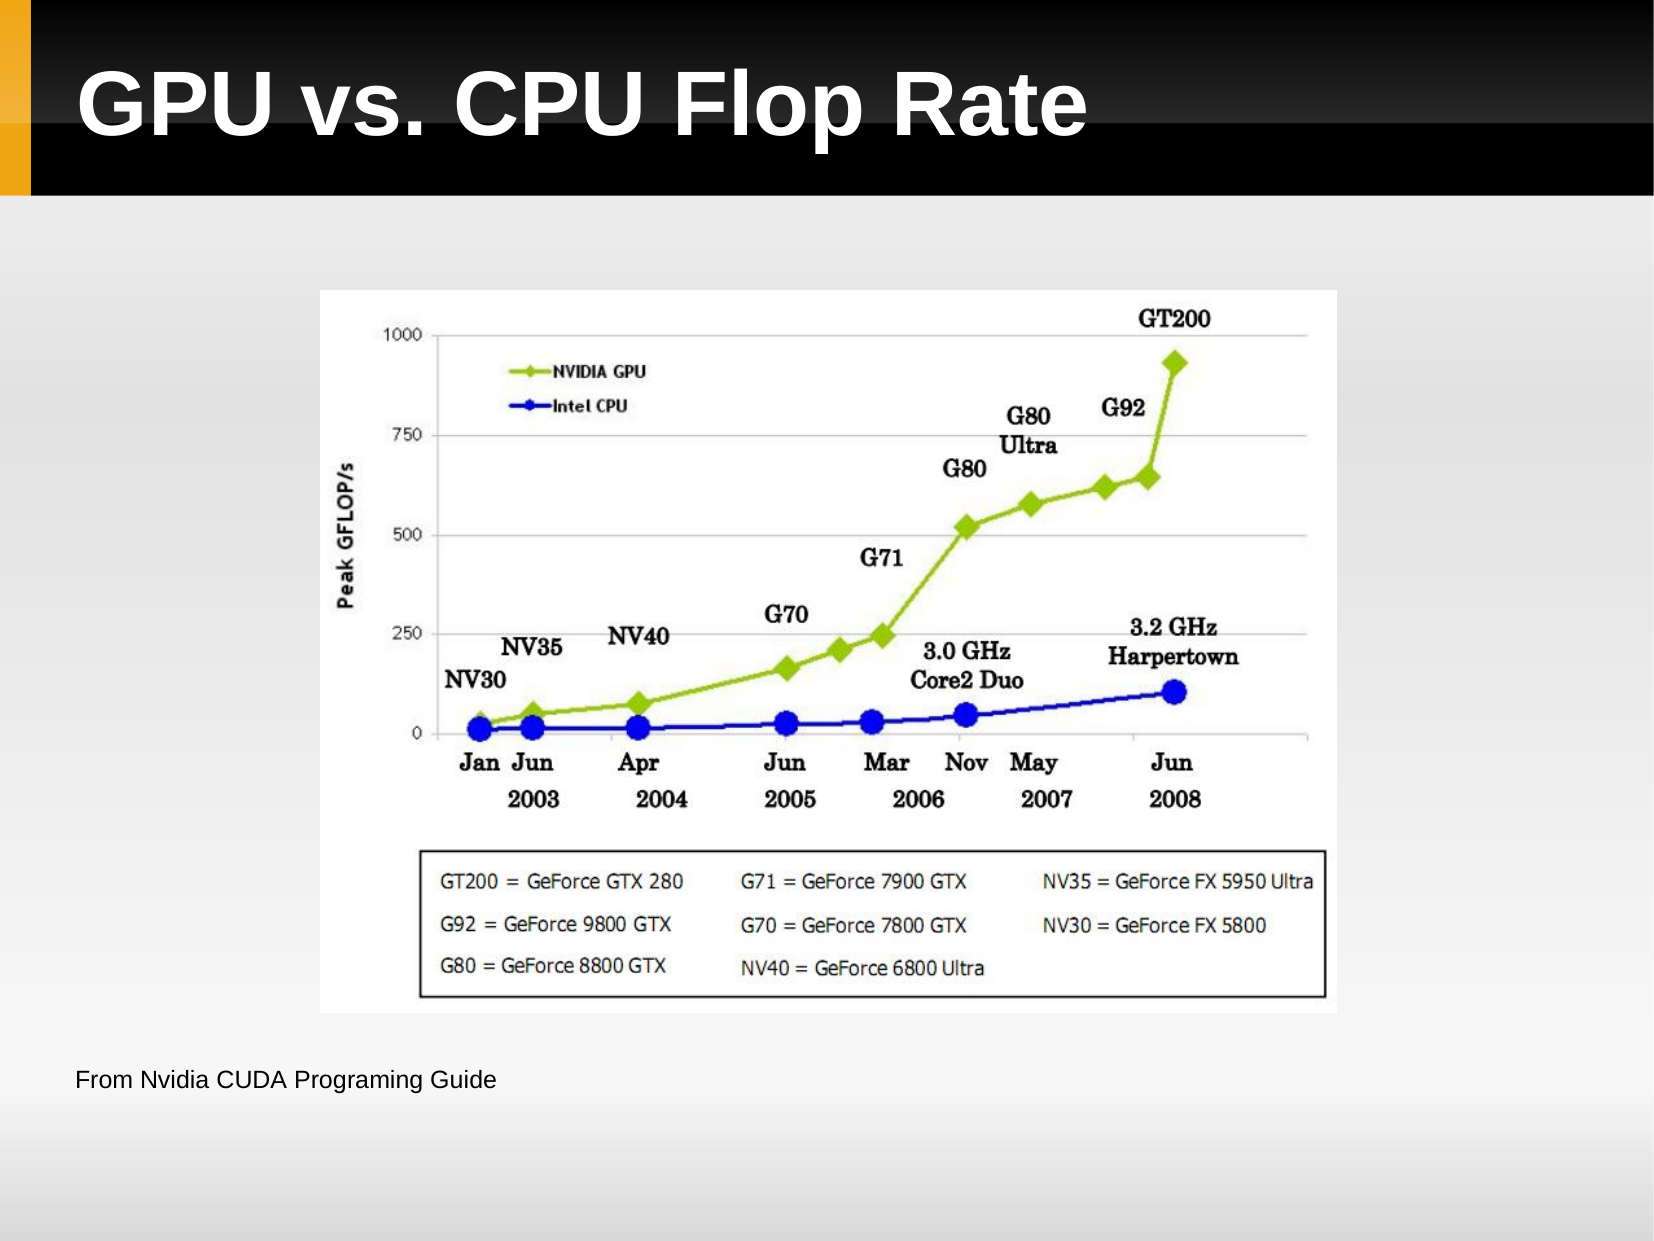

# GPU vs. CPU Flop Rate
From Nvidia CUDA Programing Guide